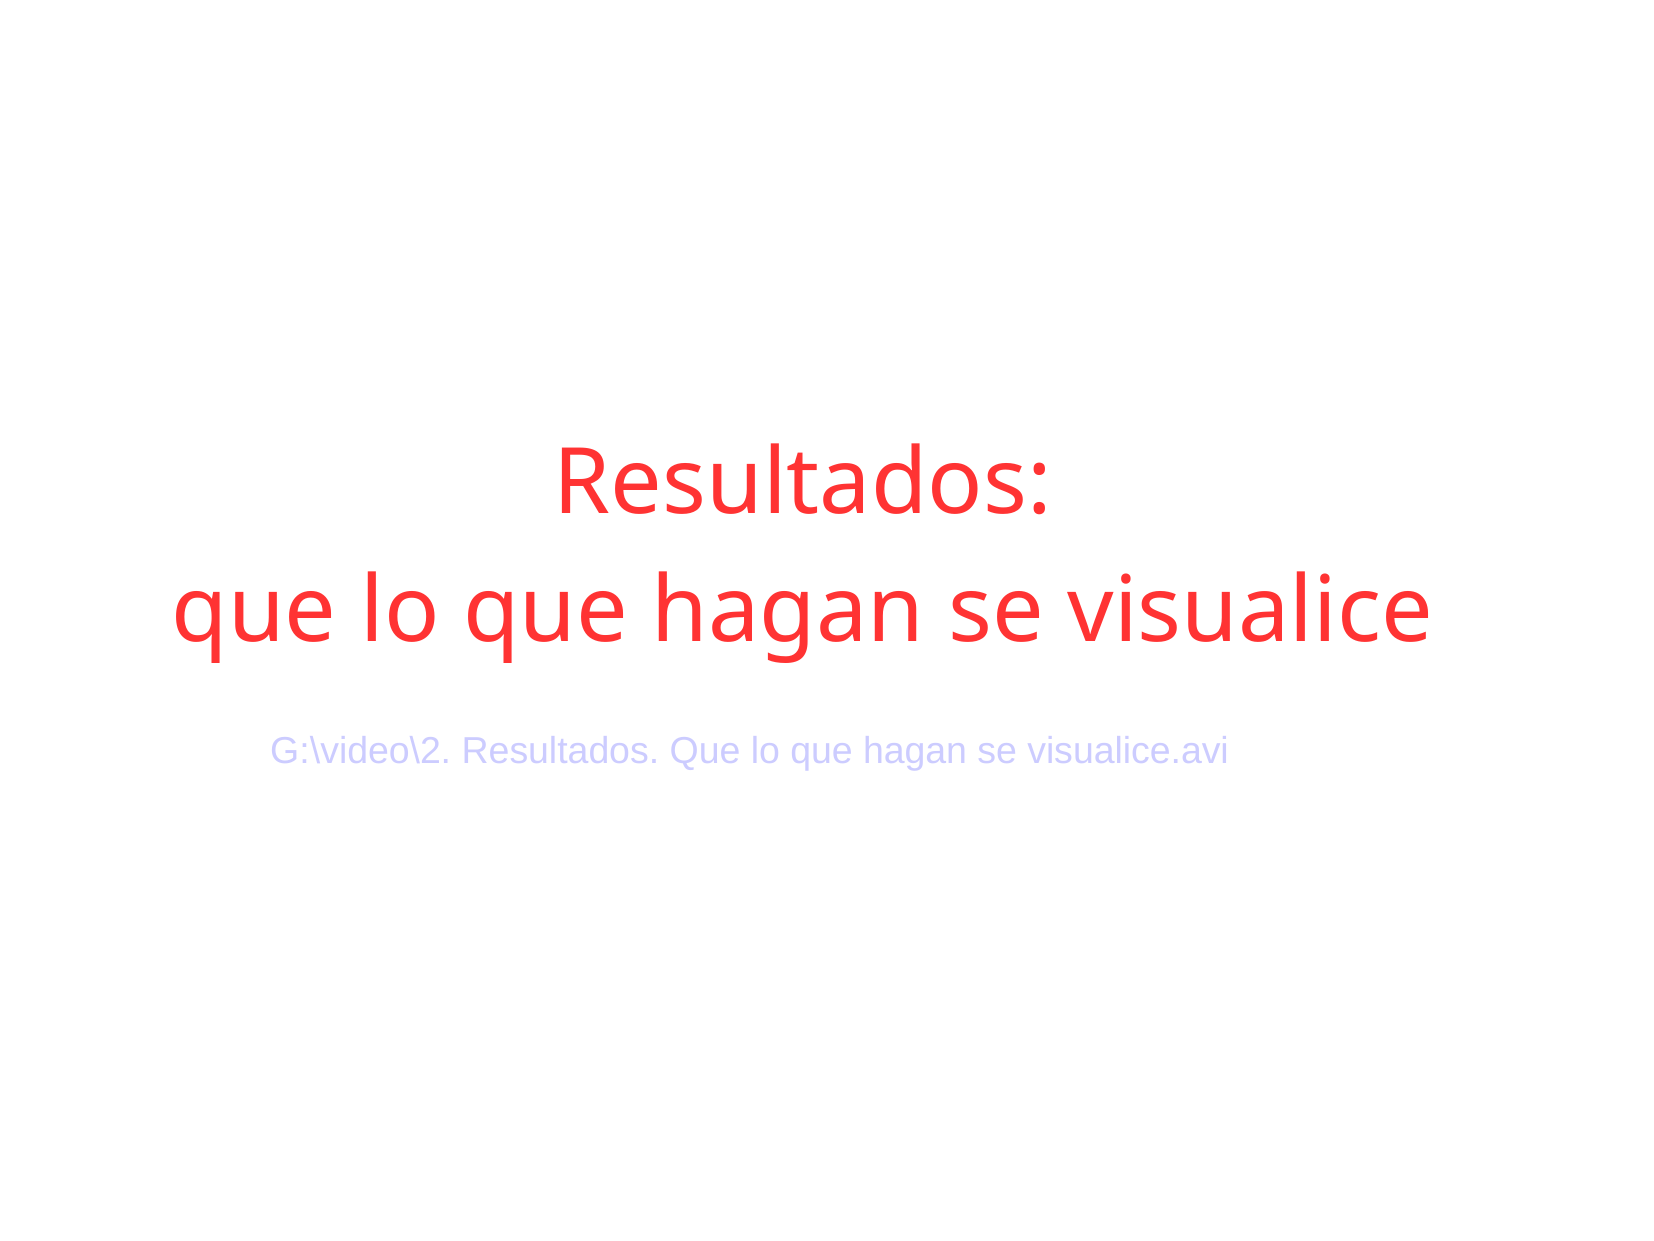

# Resultados: que lo que hagan se visualice
G:\video\2. Resultados. Que lo que hagan se visualice.avi